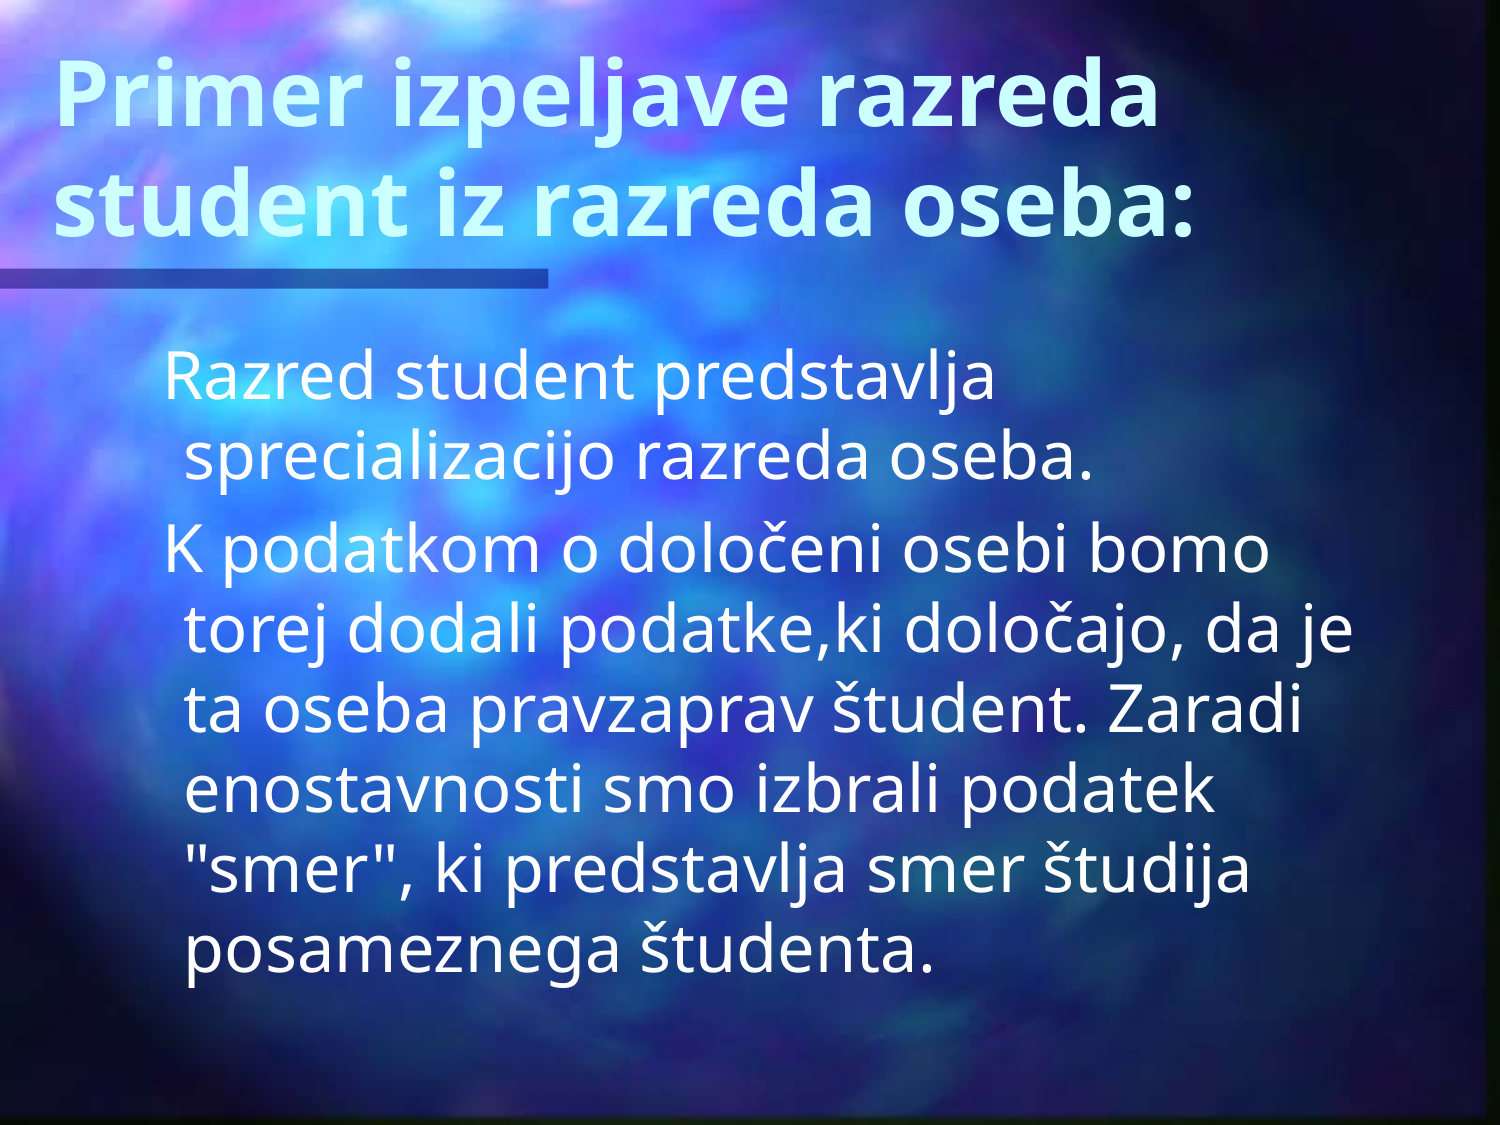

# Primer izpeljave razreda student iz razreda oseba:
 Razred student predstavlja sprecializacijo razreda oseba.
 K podatkom o določeni osebi bomo torej dodali podatke,ki določajo, da je ta oseba pravzaprav študent. Zaradi enostavnosti smo izbrali podatek "smer", ki predstavlja smer študija posameznega študenta.